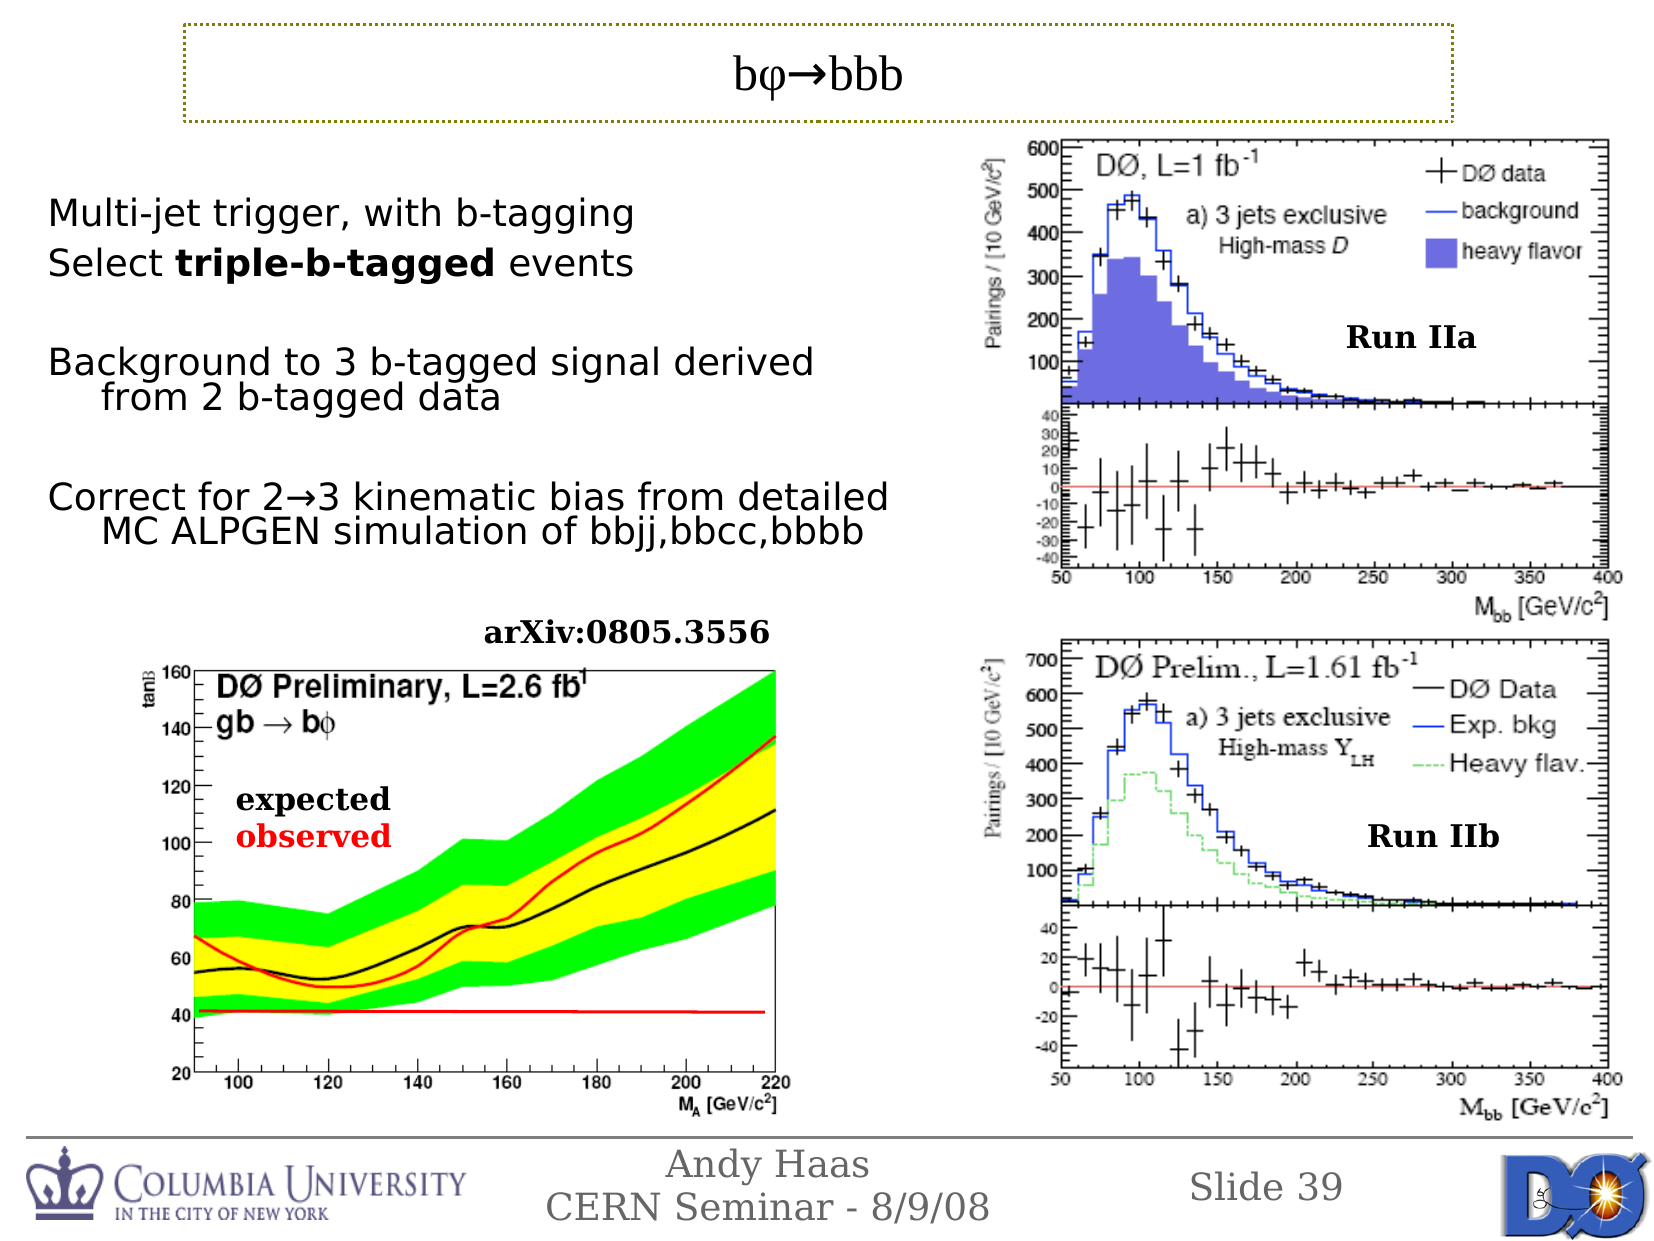

# bφ→bbb
Multi-jet trigger, with b-tagging
Select triple-b-tagged events
Background to 3 b-tagged signal derived from 2 b-tagged data
Correct for 2→3 kinematic bias from detailed MC ALPGEN simulation of bbjj,bbcc,bbbb
Run IIa
arXiv:0805.3556
expected
observed
Run IIb